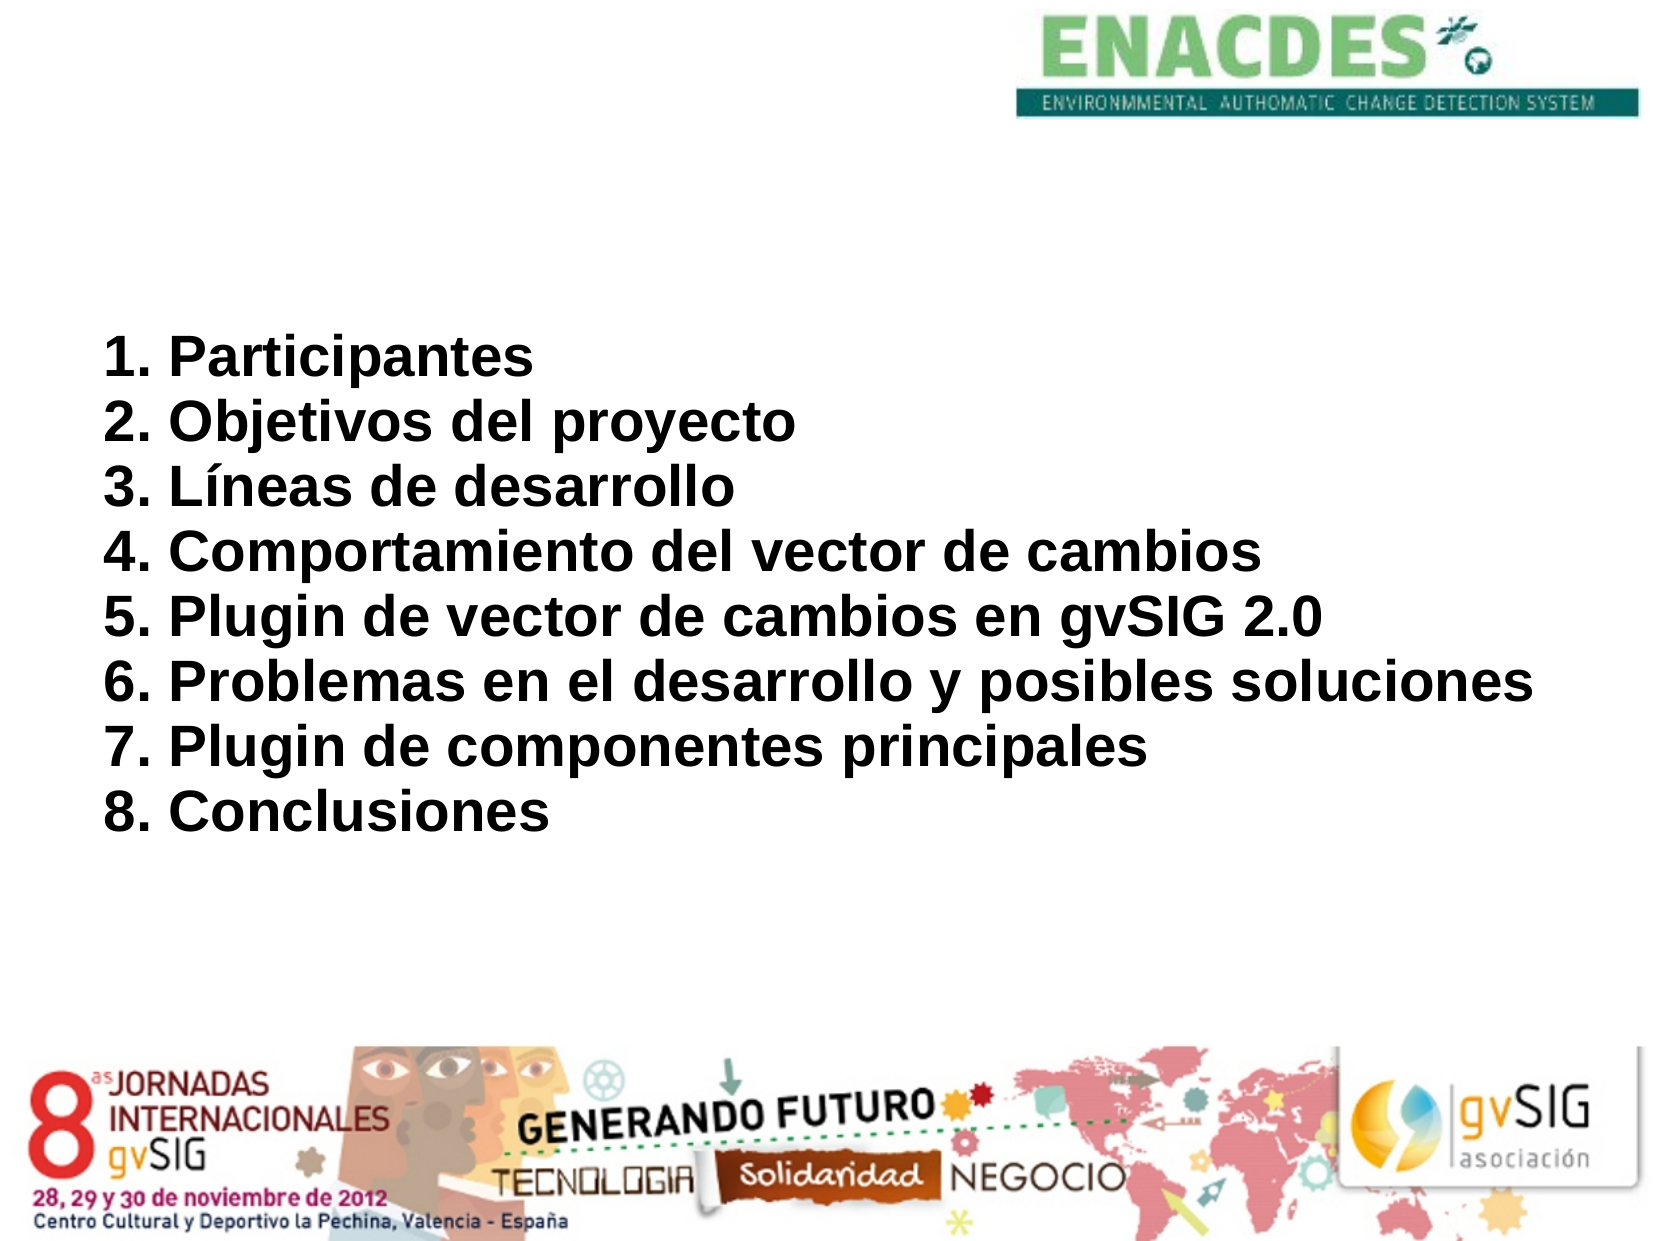

# Participantes
 Objetivos del proyecto
 Líneas de desarrollo
 Comportamiento del vector de cambios
 Plugin de vector de cambios en gvSIG 2.0
 Problemas en el desarrollo y posibles soluciones
 Plugin de componentes principales
 Conclusiones